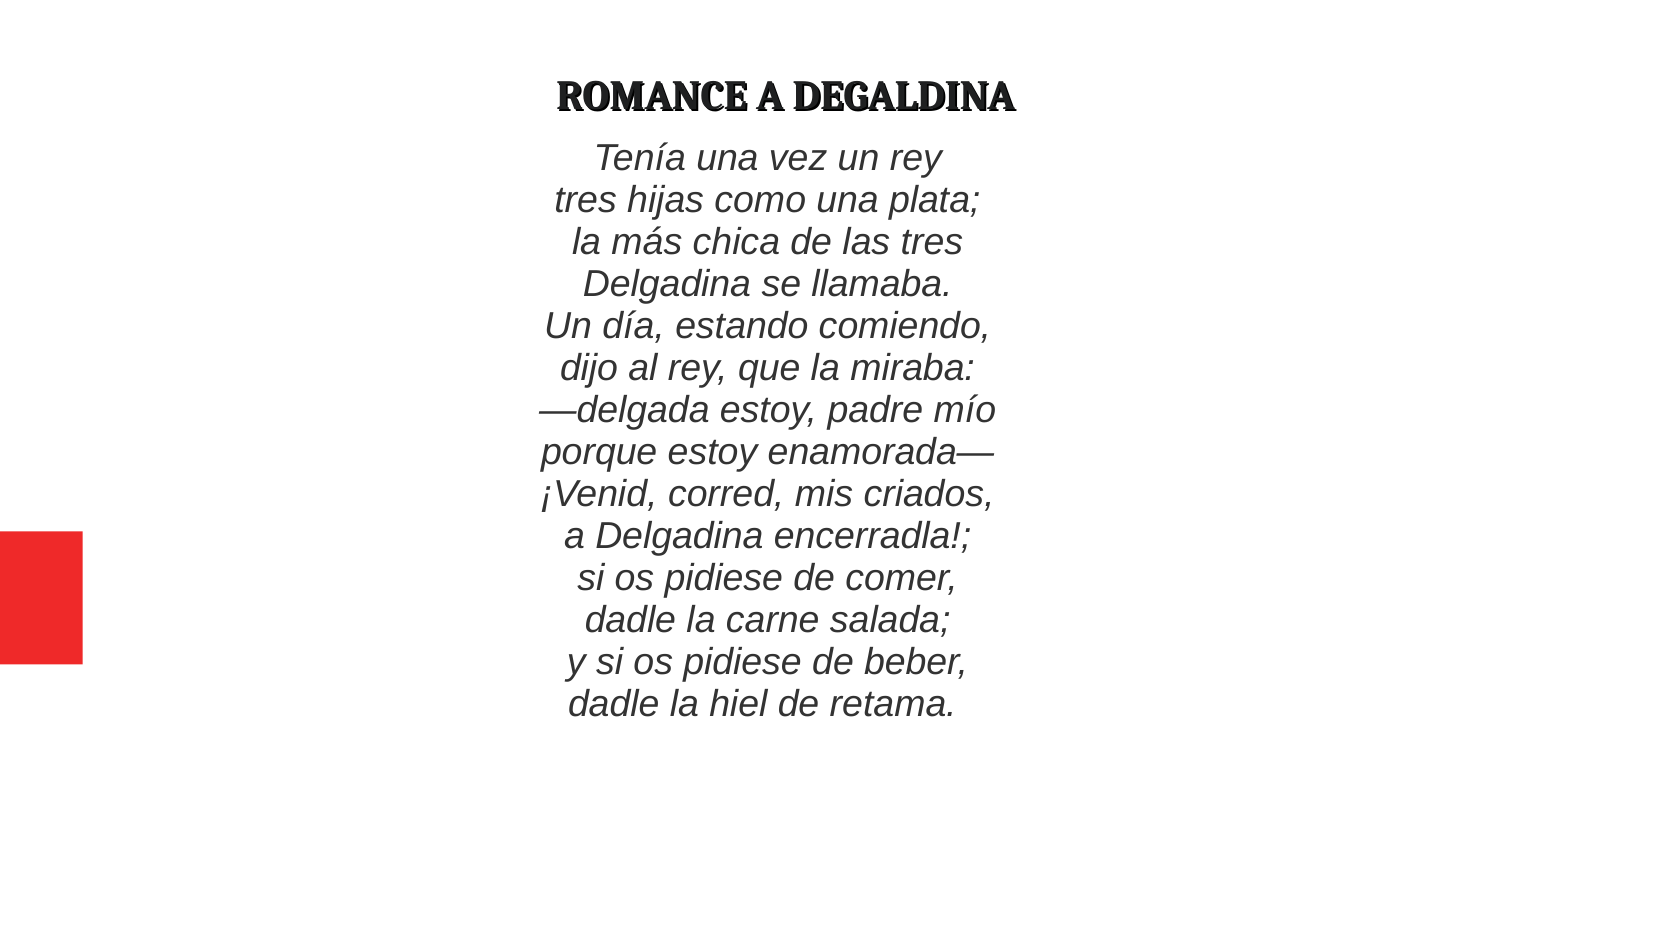

# ROMANCE A DEGALDINA
Tenía una vez un rey
tres hijas como una plata;
la más chica de las tres
Delgadina se llamaba.
Un día, estando comiendo,
dijo al rey, que la miraba:
—delgada estoy, padre mío
porque estoy enamorada—
¡Venid, corred, mis criados,
a Delgadina encerradla!;
si os pidiese de comer,
dadle la carne salada;
y si os pidiese de beber,
dadle la hiel de retama.